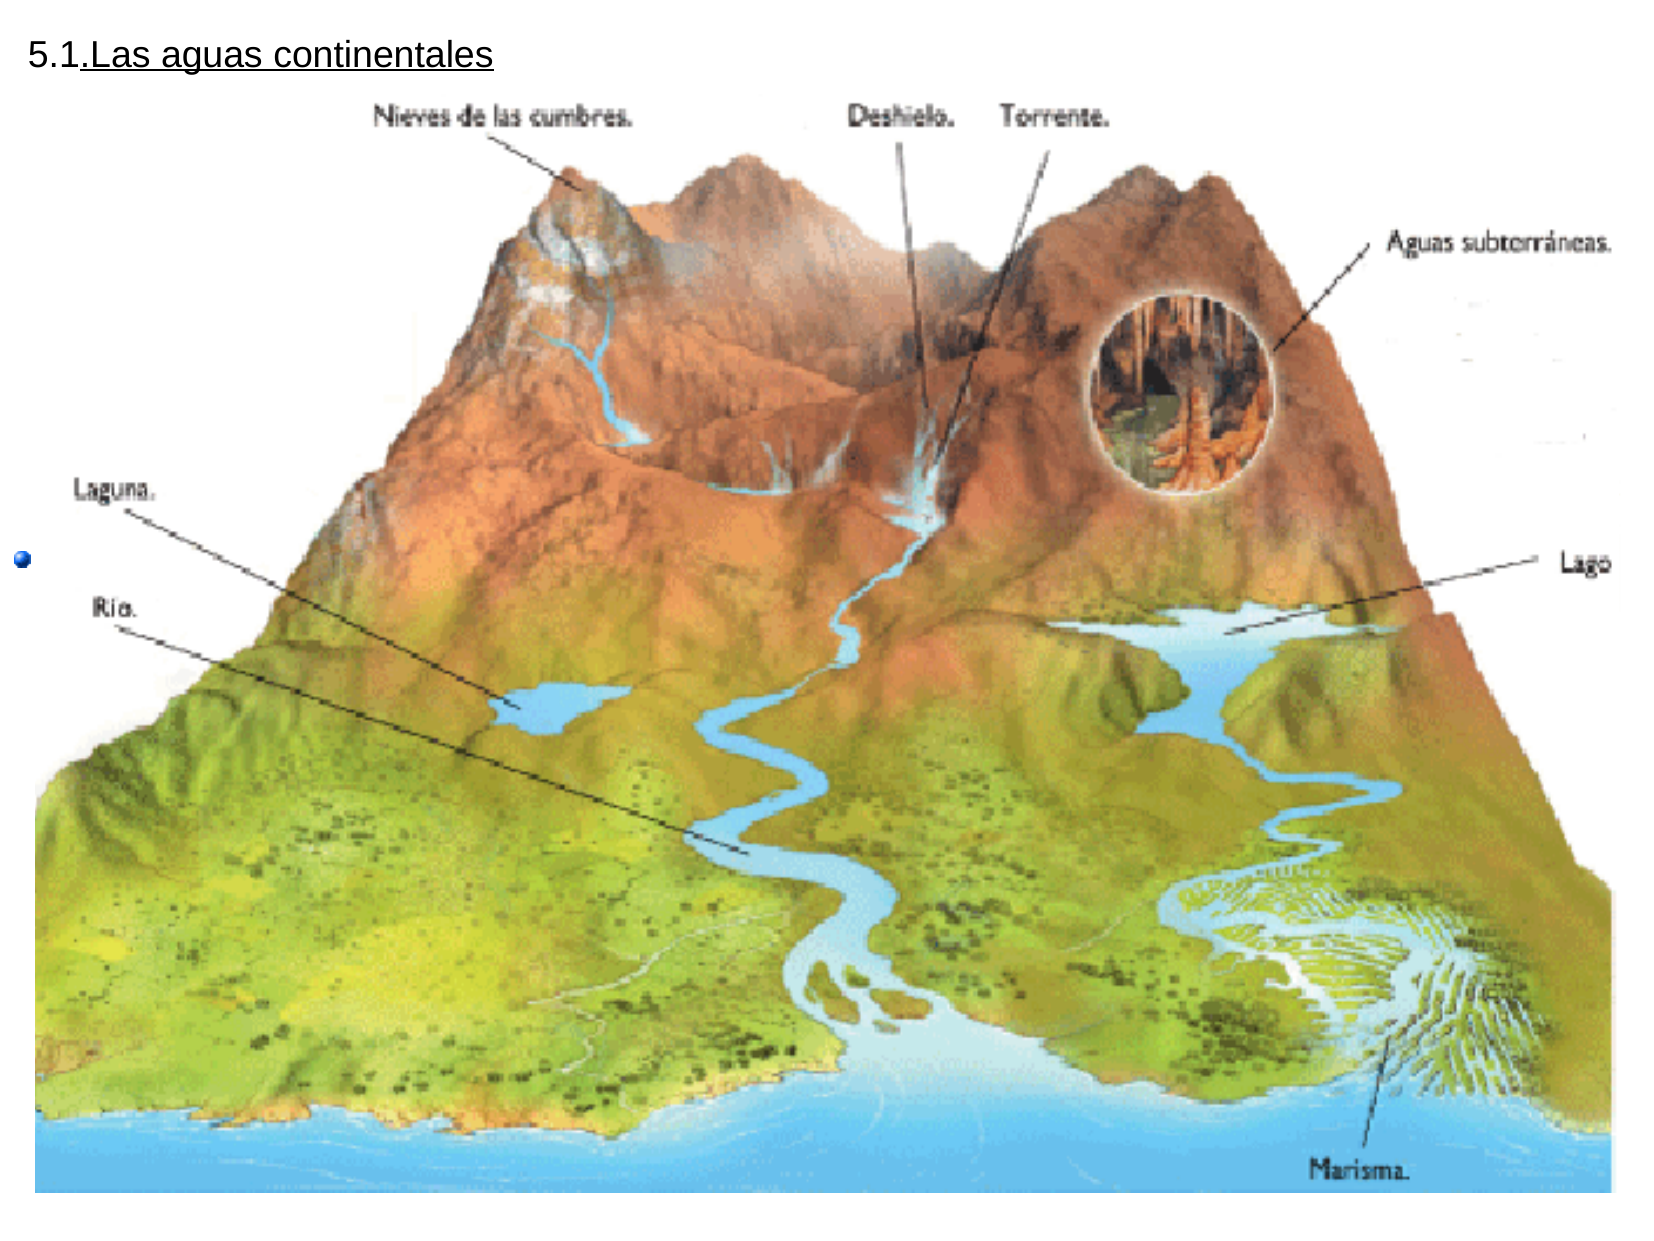

5.1.Las aguas continentales
Regular
Caudal
Régimen
Irregular
Cauce
Ríos
Cuenca hidrográfica
Vertiente hidrográfica
Nacimiento
Partes
Curso medio
Desembocadura